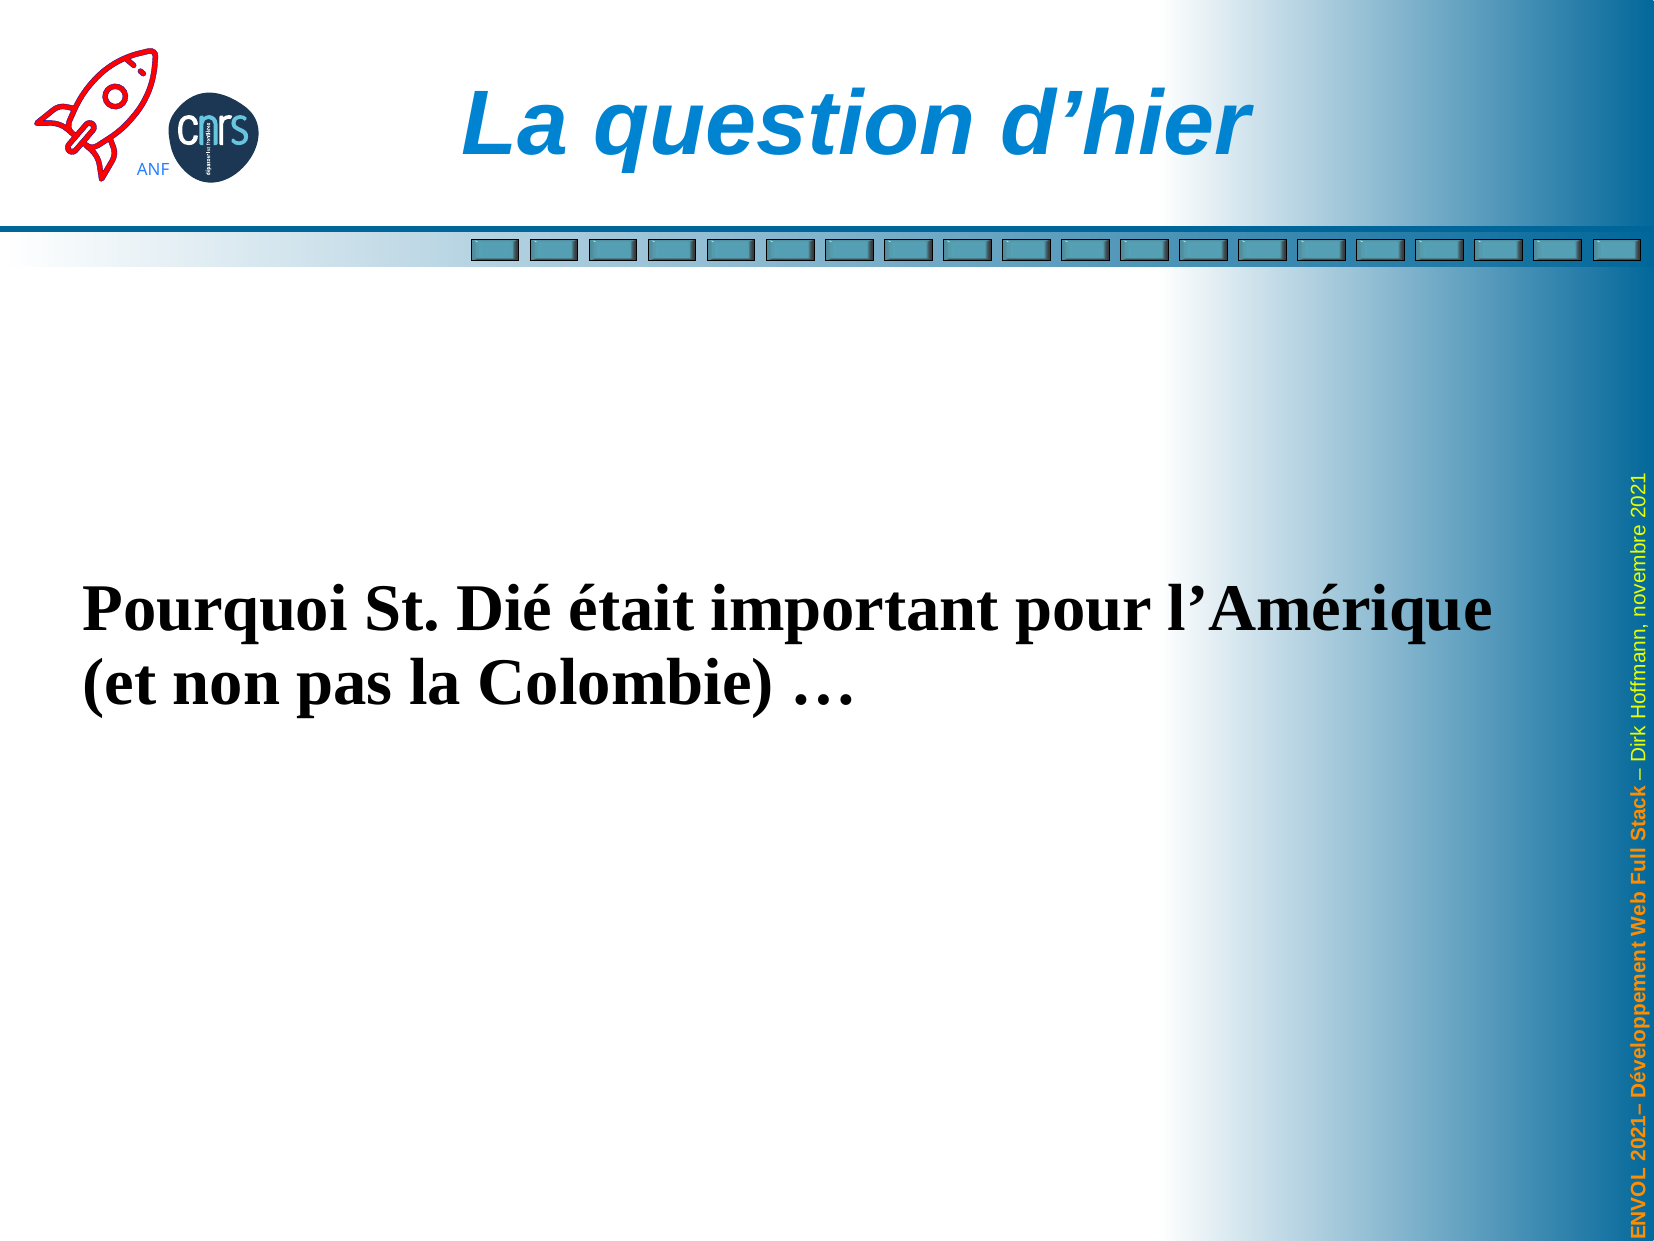

# La question d’hier
Pourquoi St. Dié était important pour l’Amérique
(et non pas la Colombie) …